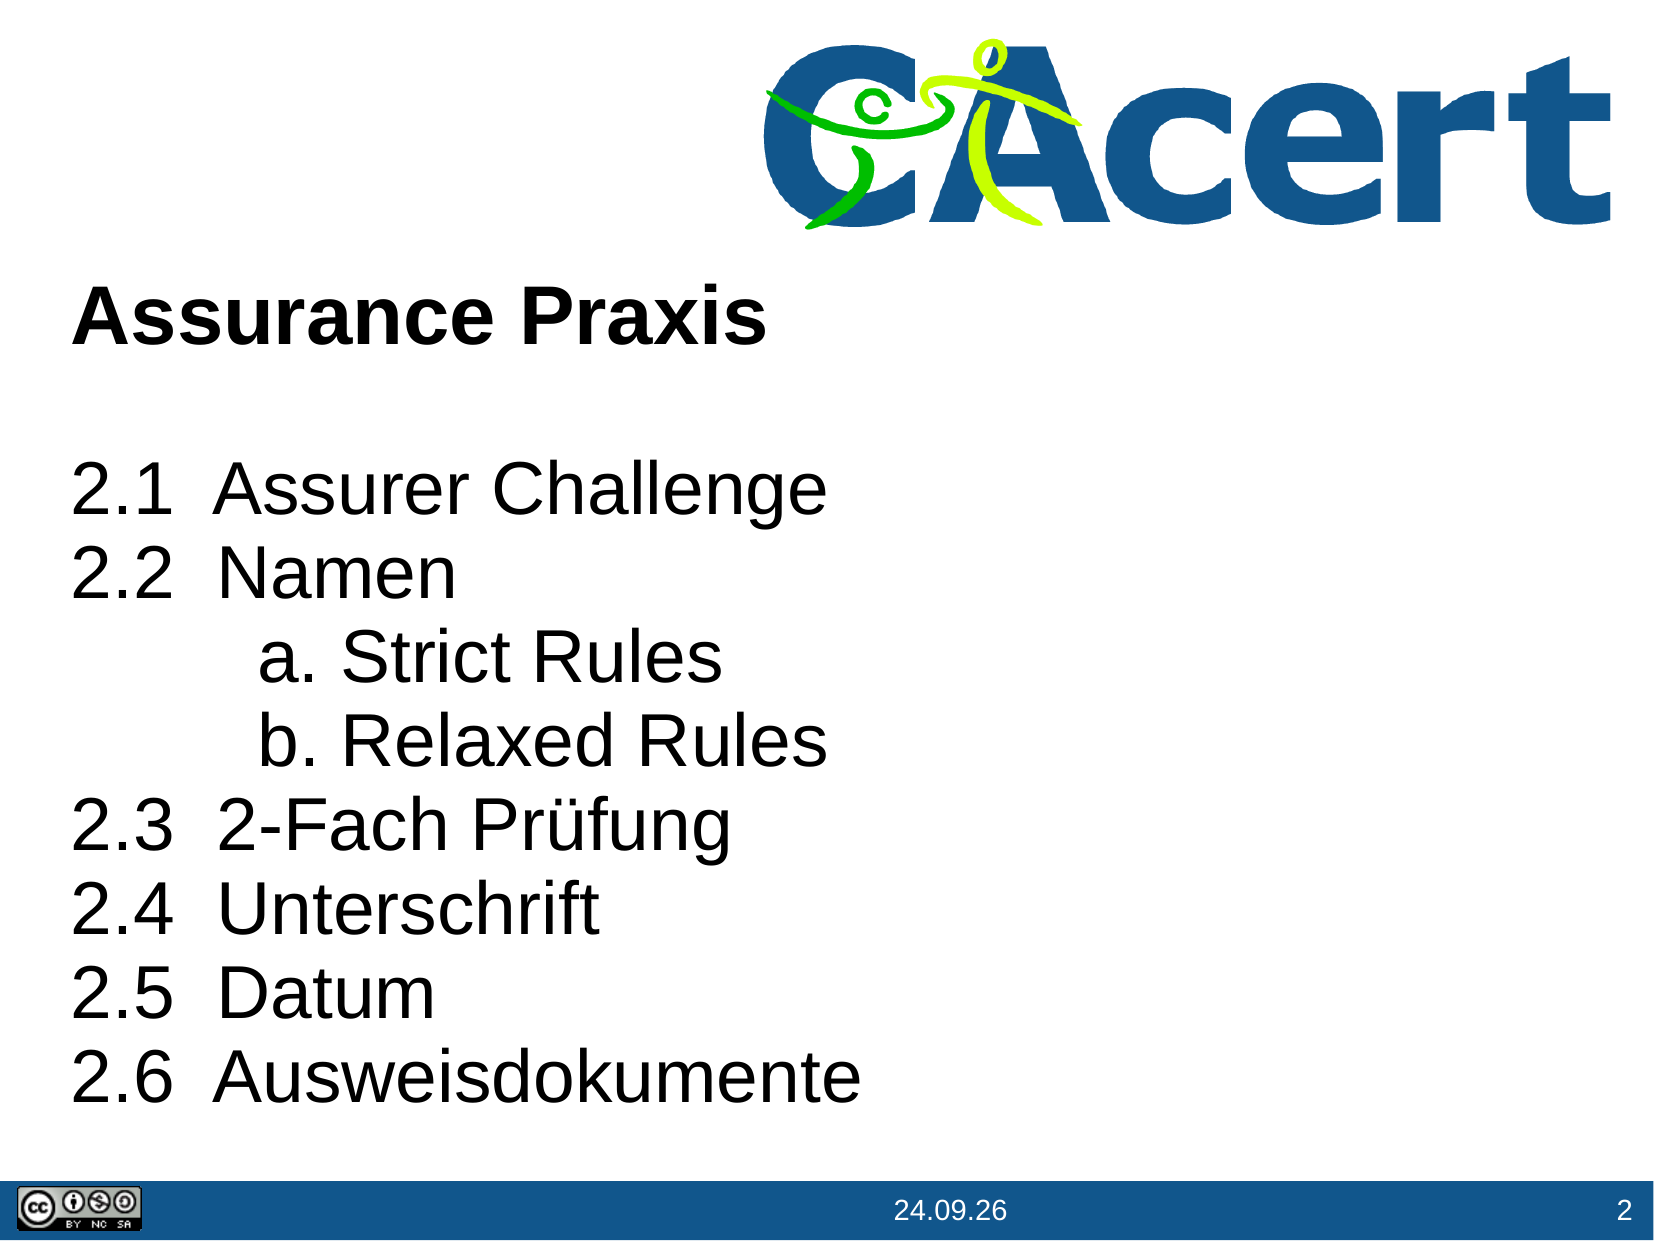

#
Assurance Praxis
2.1 Assurer Challenge
2.2 Namen
 a. Strict Rules
 b. Relaxed Rules
2.3 2-Fach Prüfung
2.4 Unterschrift
2.5 Datum
2.6 Ausweisdokumente